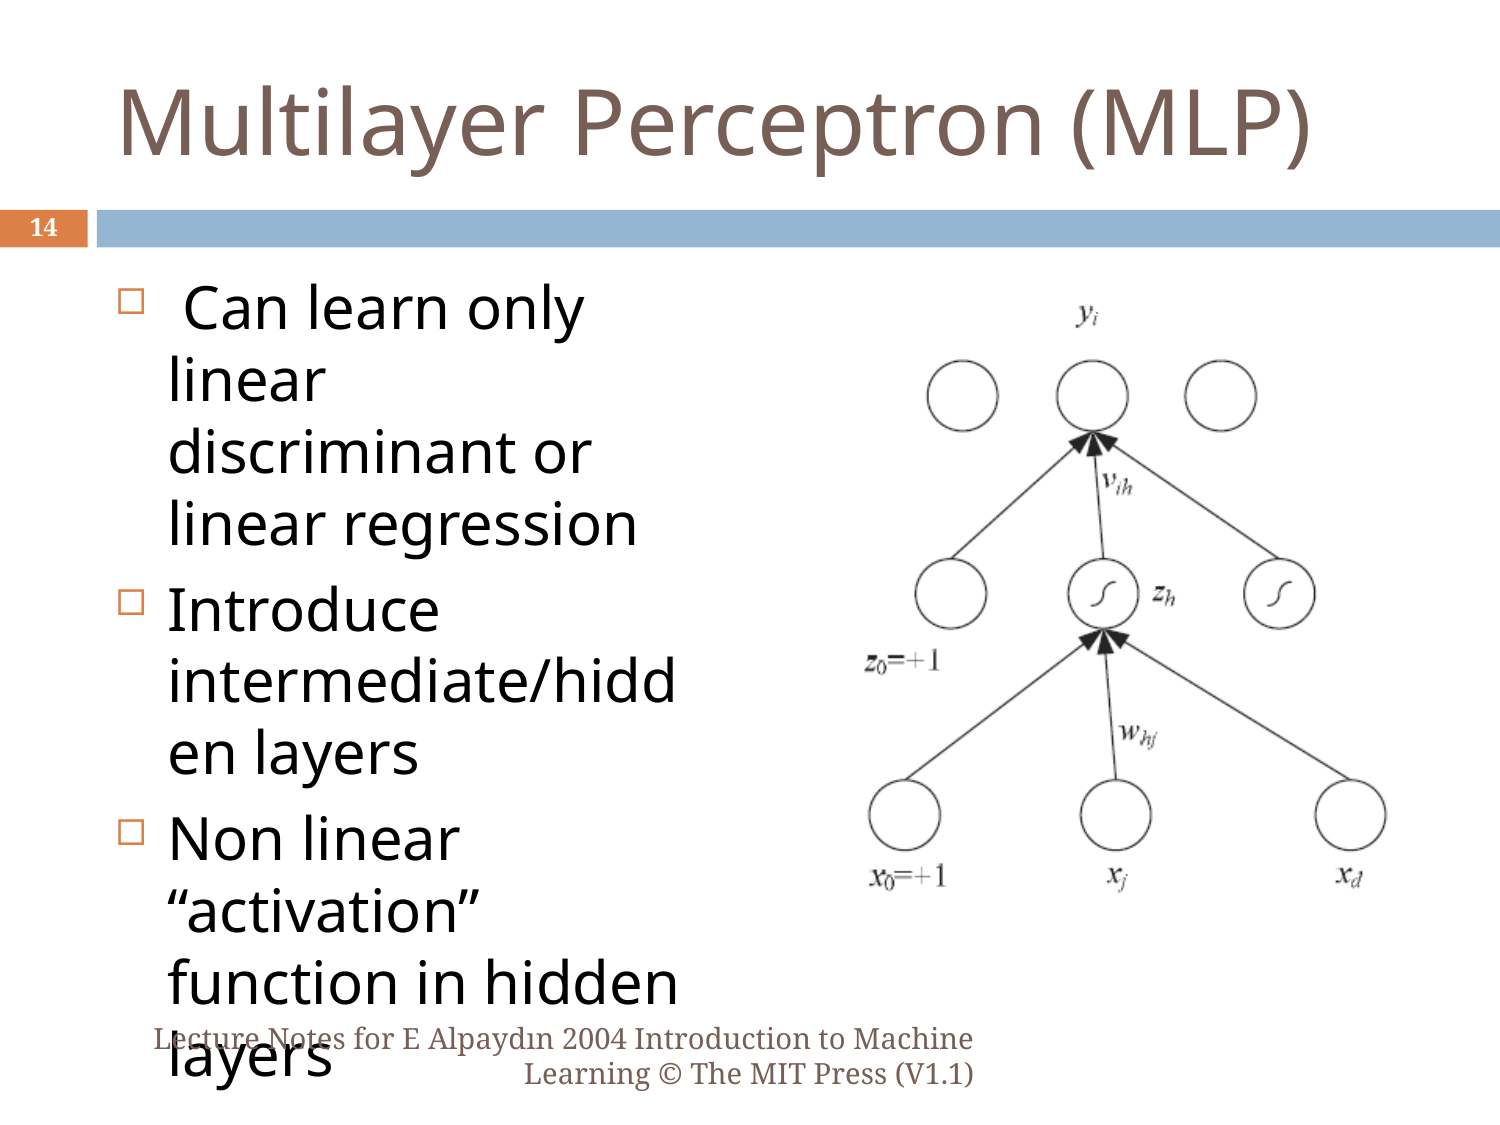

# Multilayer Perceptron (MLP)
 Can learn only linear discriminant or linear regression
Introduce intermediate/hidden layers
Non linear “activation” function in hidden layers
Lecture Notes for E Alpaydın 2004 Introduction to Machine Learning © The MIT Press (V1.1)